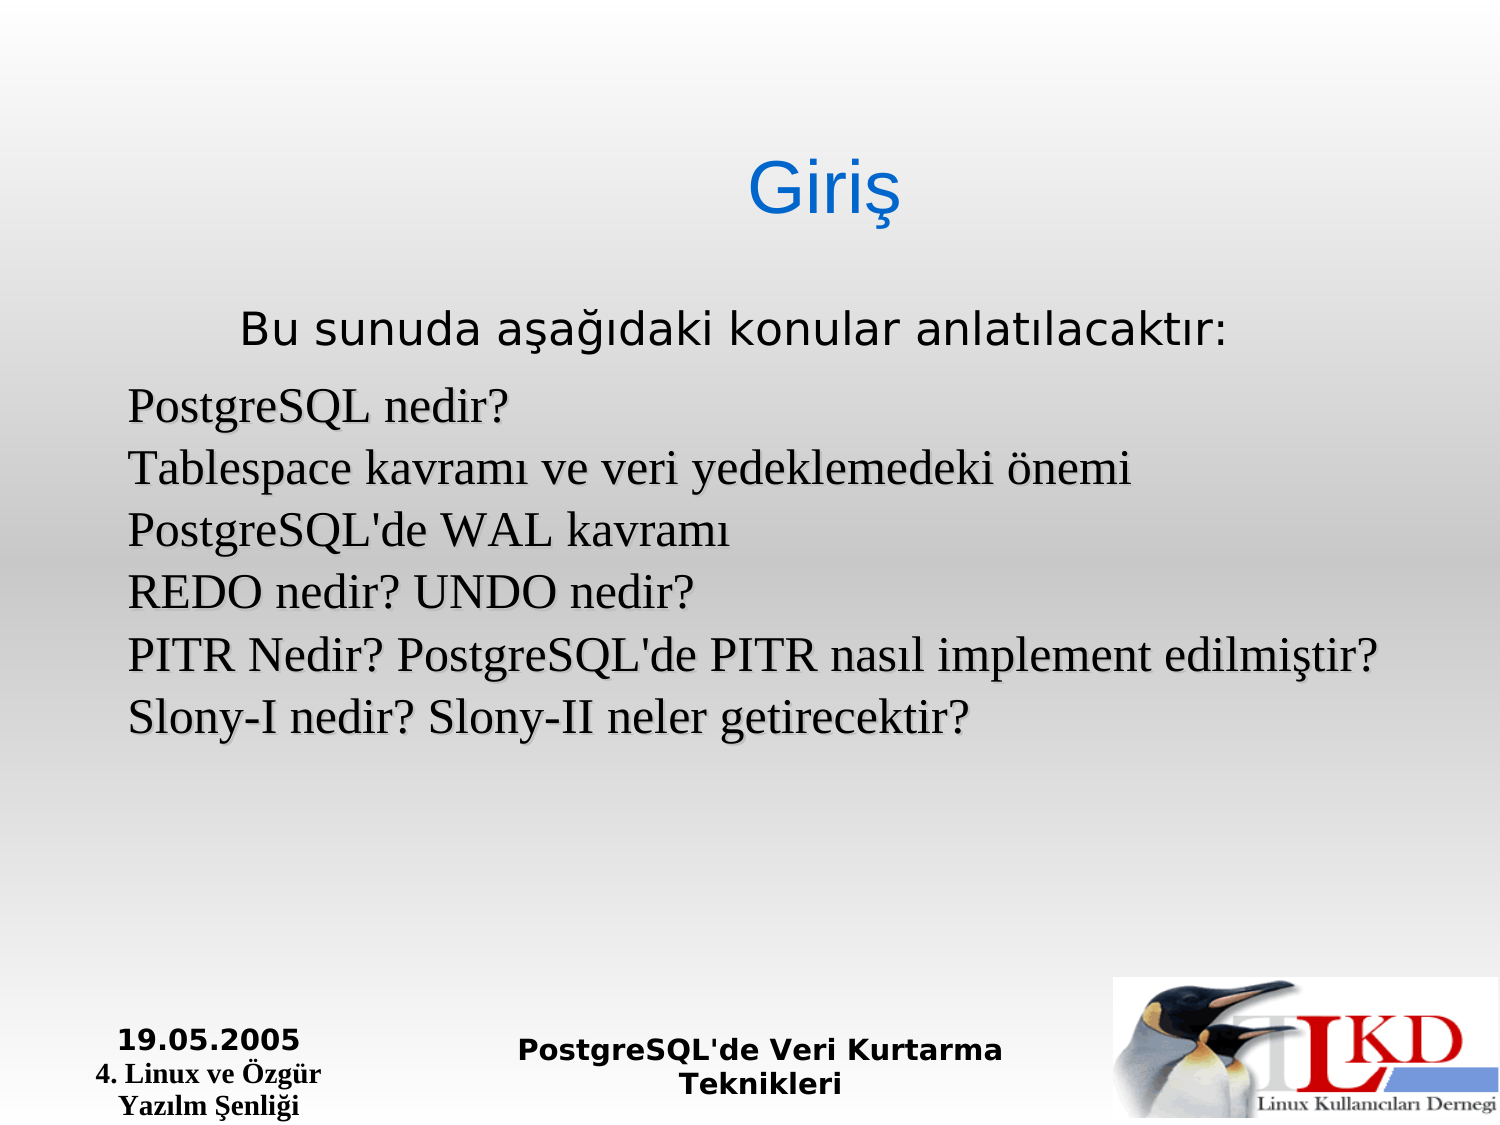

# Giriş
Bu sunuda aşağıdaki konular anlatılacaktır:
PostgreSQL nedir?
Tablespace kavramı ve veri yedeklemedeki önemi
PostgreSQL'de WAL kavramı
REDO nedir? UNDO nedir?
PITR Nedir? PostgreSQL'de PITR nasıl implement edilmiştir?
Slony-I nedir? Slony-II neler getirecektir?